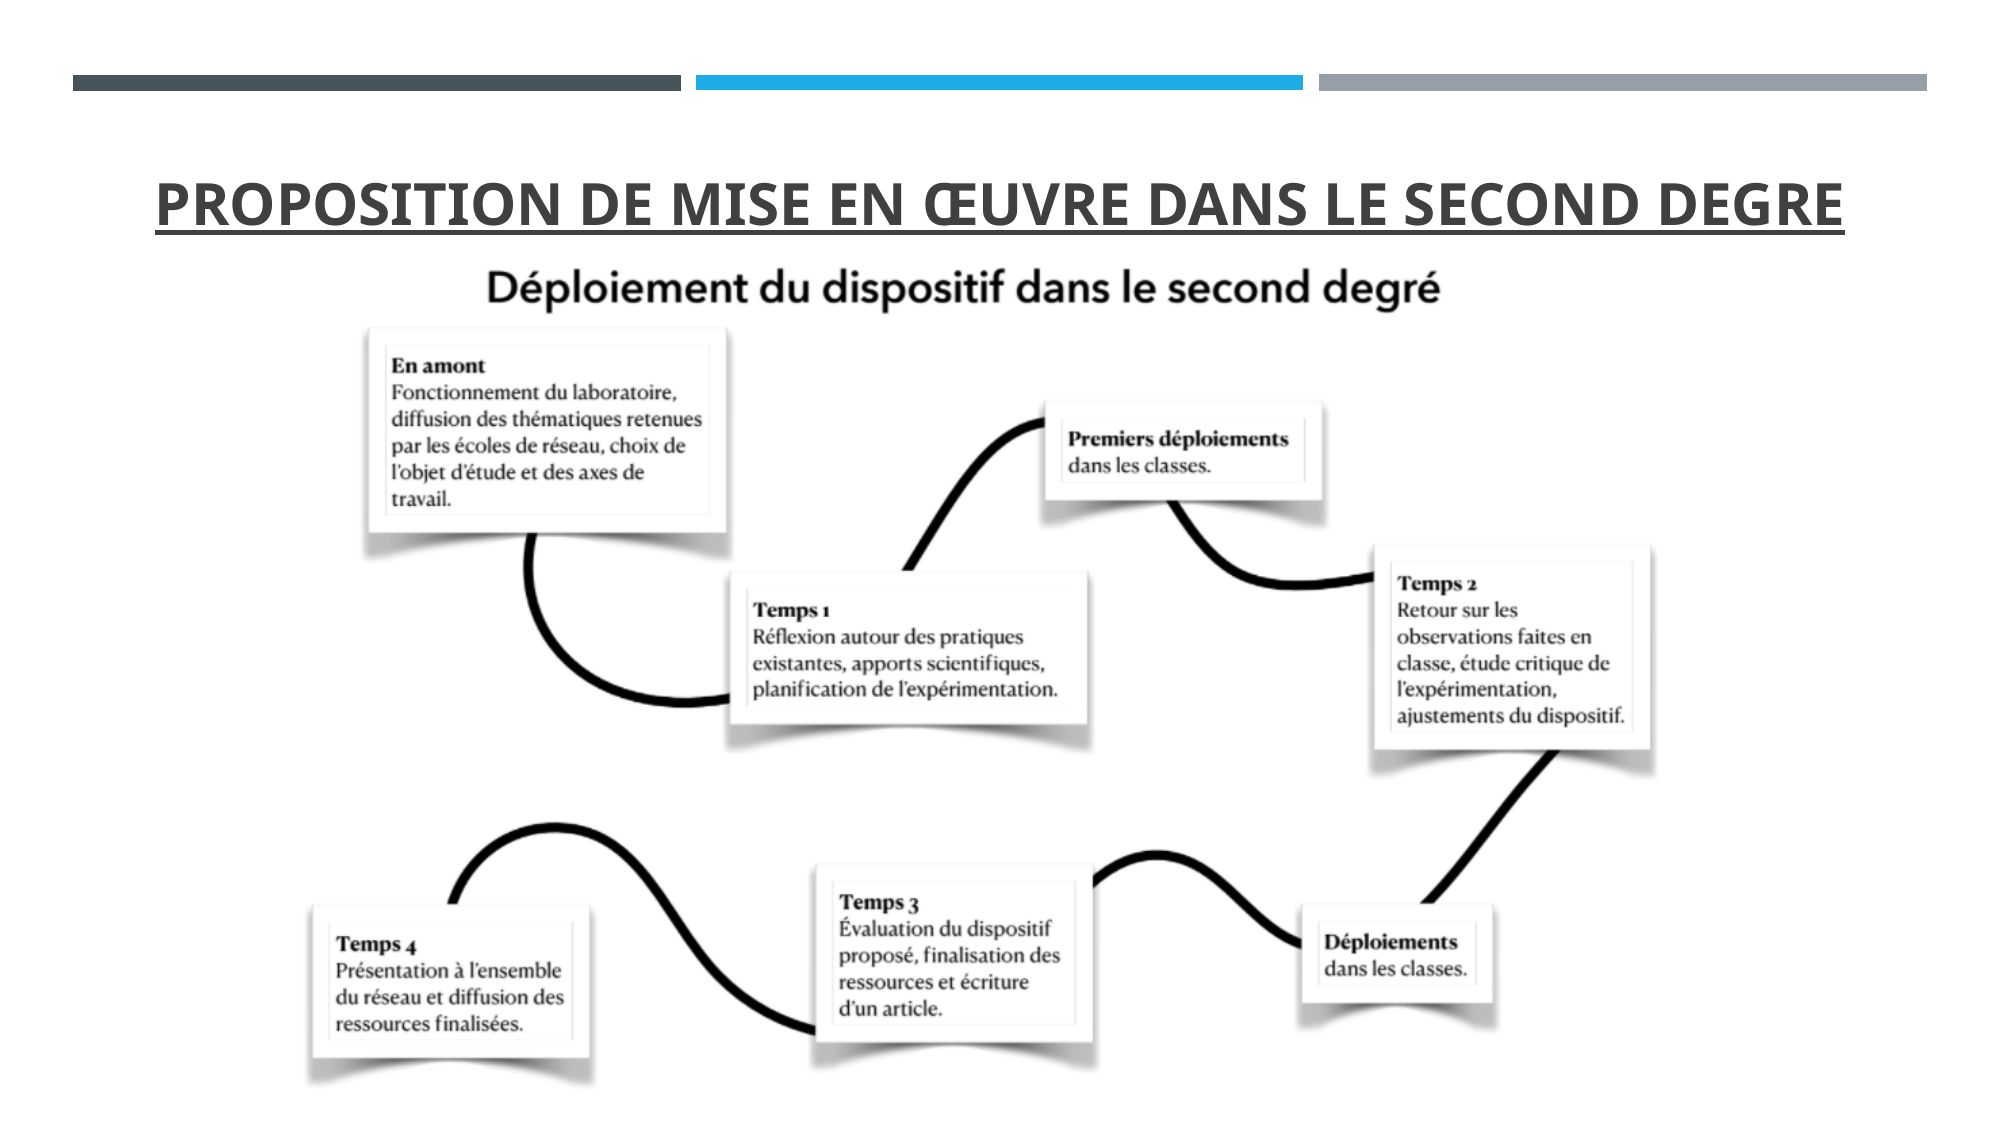

# Proposition de Mise en œuvre dans le second degre